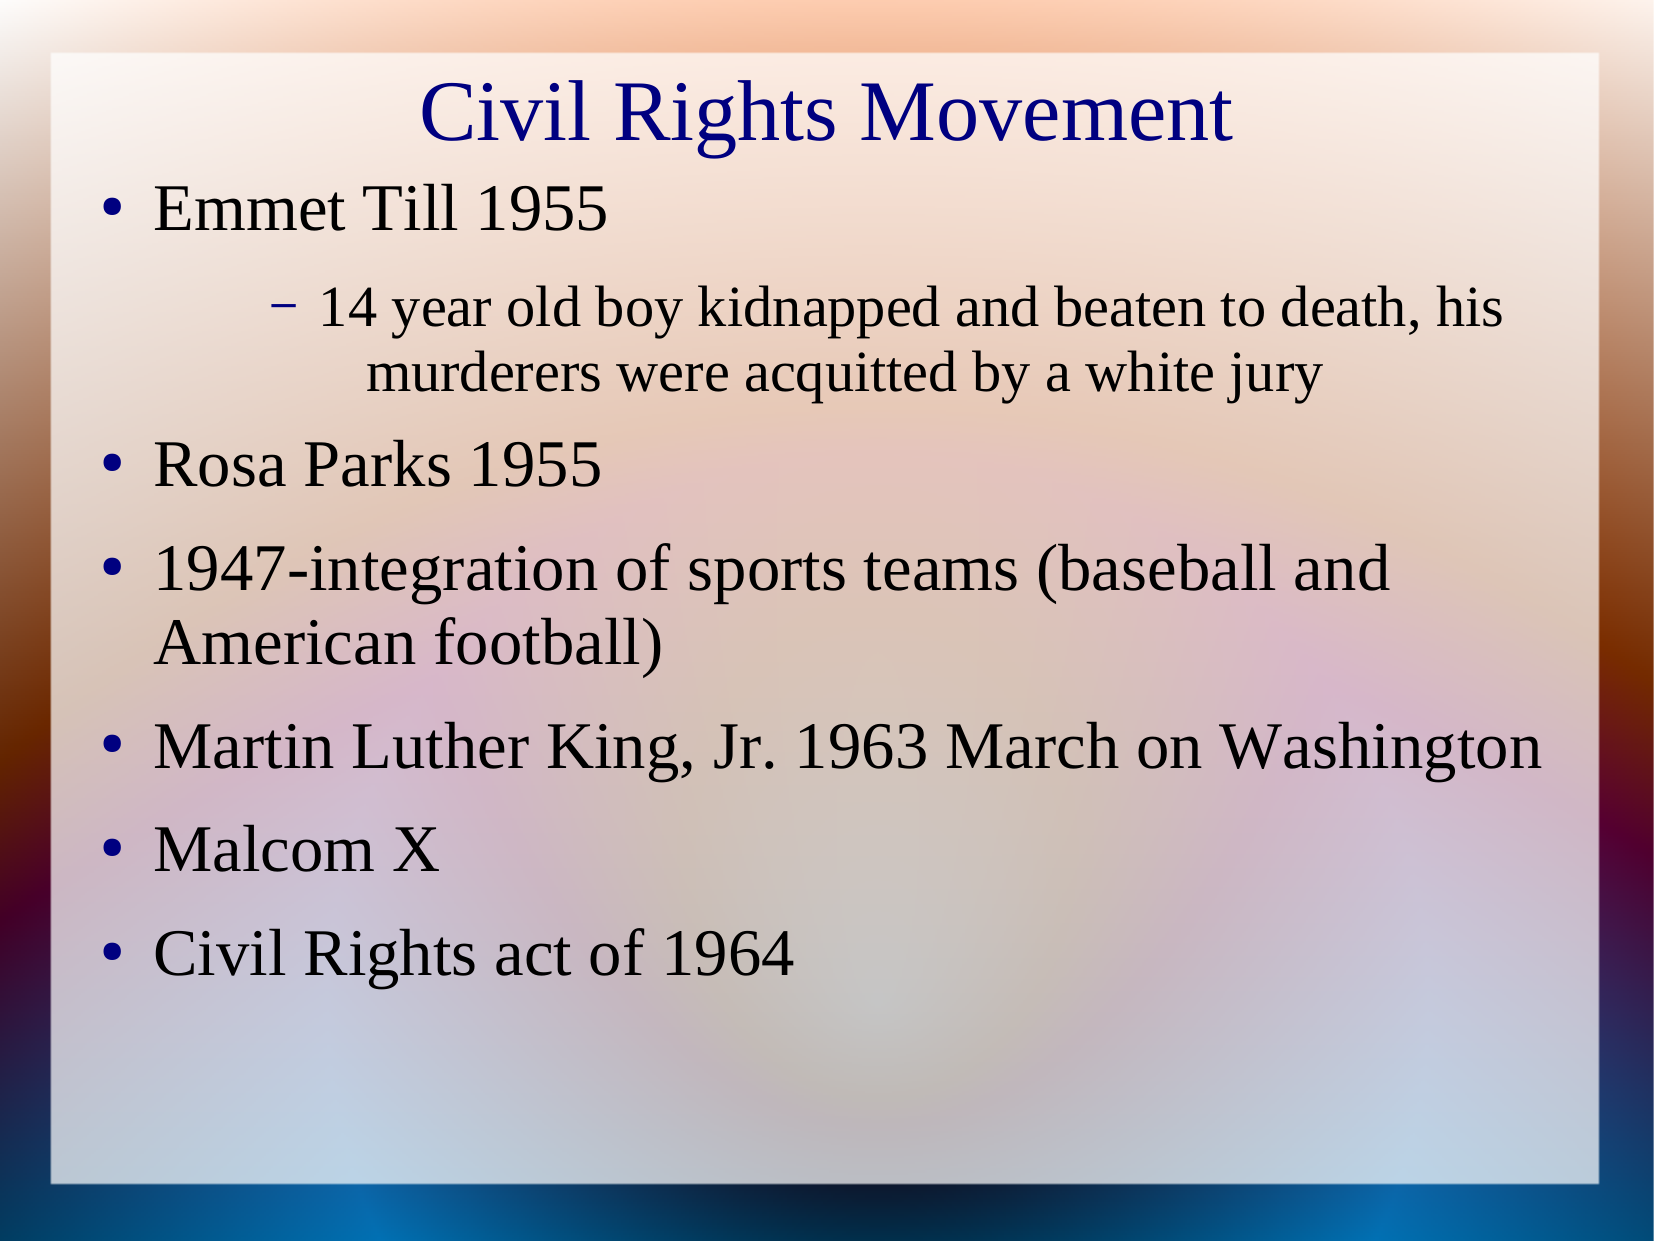

# Civil Rights Movement
Emmet Till 1955
14 year old boy kidnapped and beaten to death, his murderers were acquitted by a white jury
Rosa Parks 1955
1947-integration of sports teams (baseball and American football)
Martin Luther King, Jr. 1963 March on Washington
Malcom X
Civil Rights act of 1964